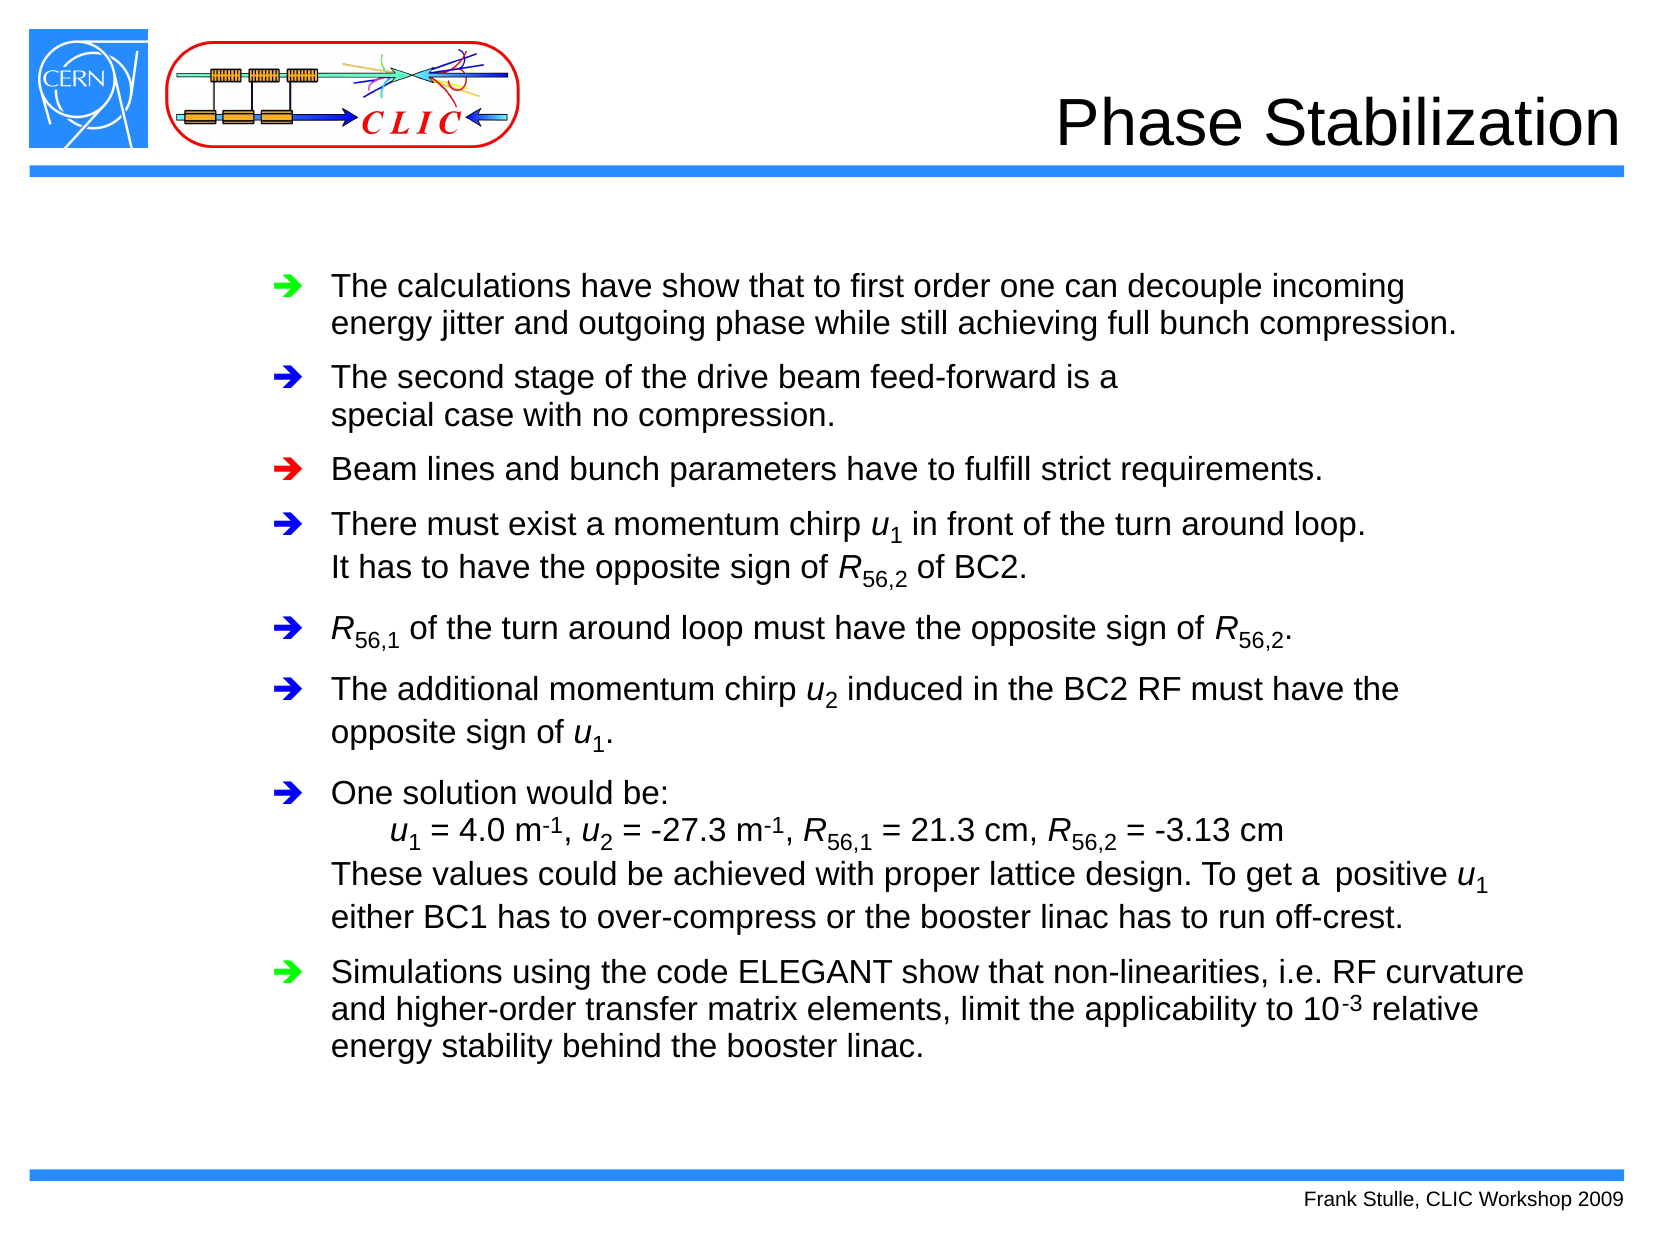

# Phase Stabilization
		The calculations have show that to first order one can decouple incoming
		energy jitter and outgoing phase while still achieving full bunch compression.
		The second stage of the drive beam feed-forward is a
		special case with no compression.
		Beam lines and bunch parameters have to fulfill strict requirements.
		There must exist a momentum chirp u1 in front of the turn around loop.
		It has to have the opposite sign of R56,2 of BC2.
		R56,1 of the turn around loop must have the opposite sign of R56,2.
		The additional momentum chirp u2 induced in the BC2 RF must have the
		opposite sign of u1.
		One solution would be:
			u1 = 4.0 m-1, u2 = -27.3 m-1, R56,1 = 21.3 cm, R56,2 = -3.13 cm
		These values could be achieved with proper lattice design. To get a 	positive u1
		either BC1 has to over-compress or the booster linac has to run off-crest.
		Simulations using the code ELEGANT show that non-linearities, i.e. RF curvature
		and higher-order transfer matrix elements, limit the applicability to 10-3 relative
		energy stability behind the booster linac.